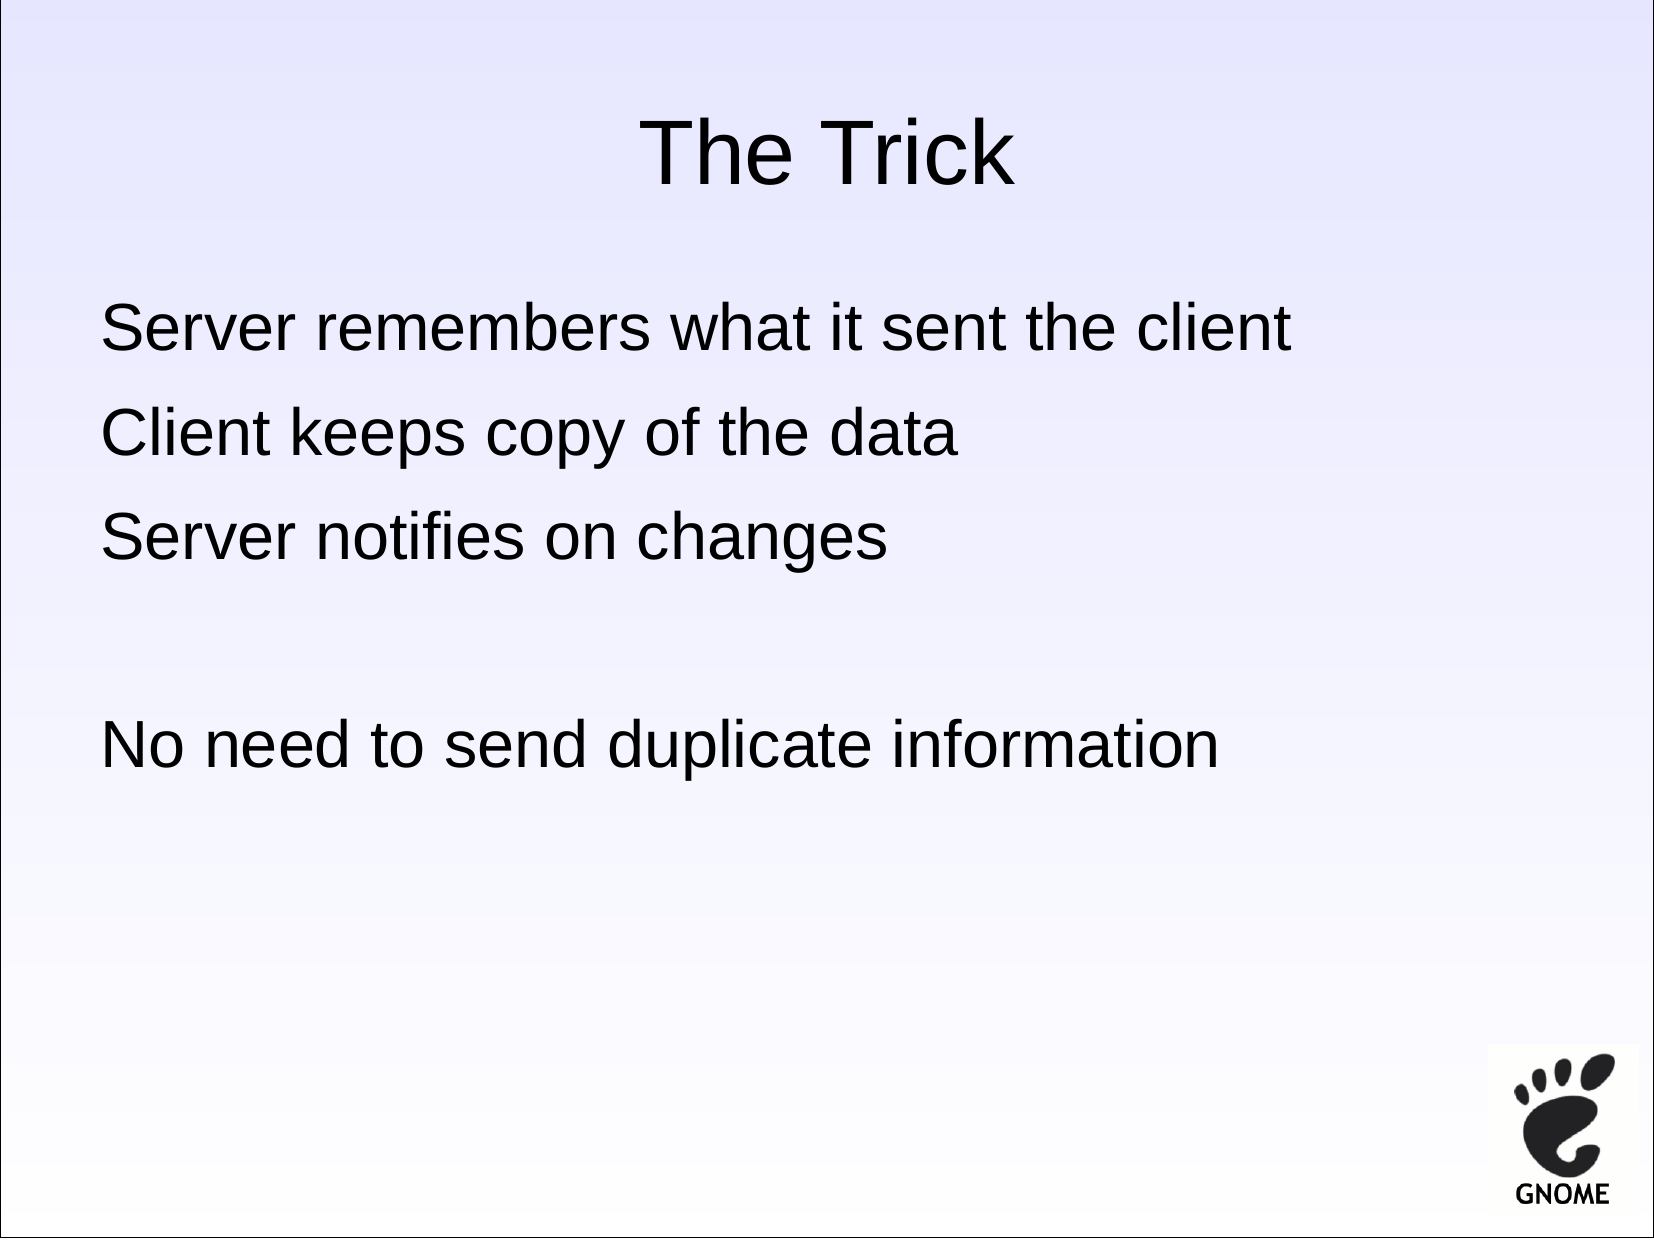

# The Trick
Server remembers what it sent the client
Client keeps copy of the data
Server notifies on changes
No need to send duplicate information